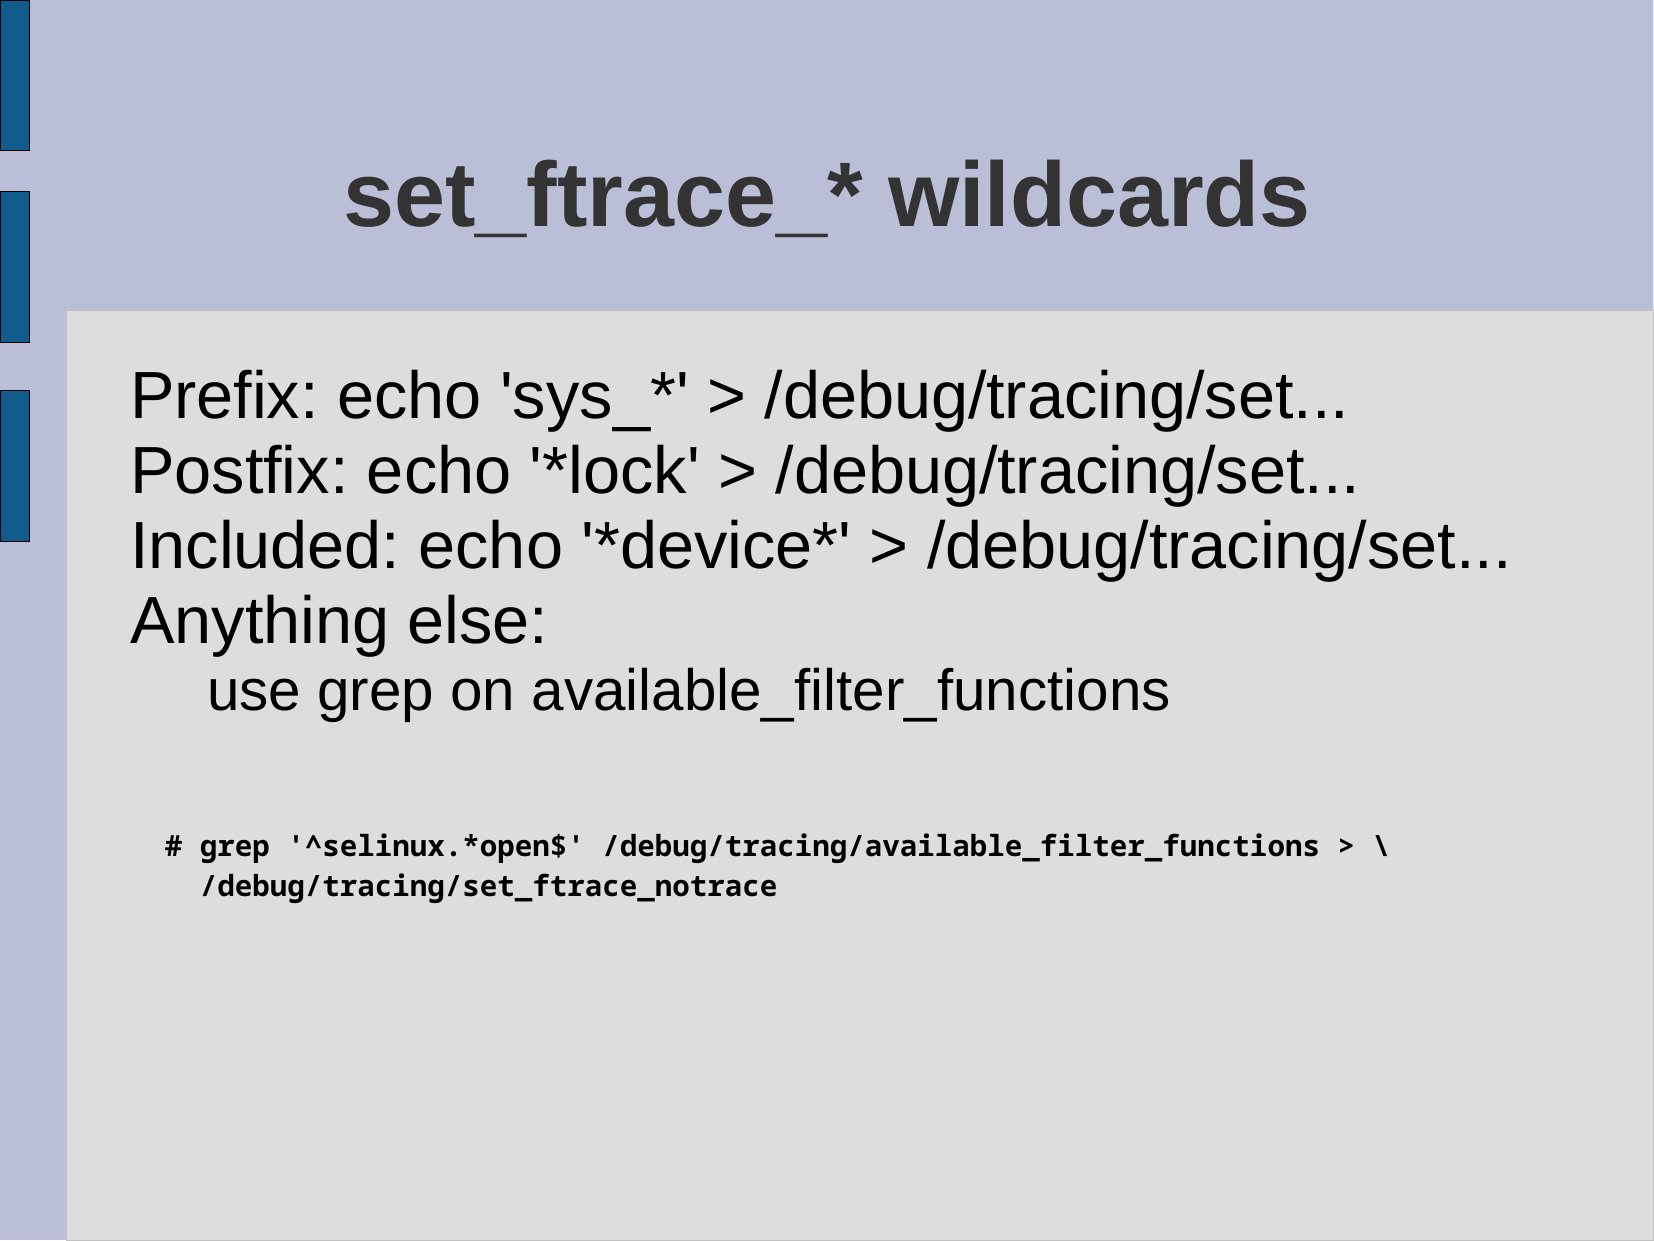

# set_ftrace_* wildcards
Prefix: echo 'sys_*' > /debug/tracing/set...
Postfix: echo '*lock' > /debug/tracing/set...
Included: echo '*device*' > /debug/tracing/set...
Anything else:
use grep on available_filter_functions
# grep '^selinux.*open$' /debug/tracing/available_filter_functions > \
 /debug/tracing/set_ftrace_notrace